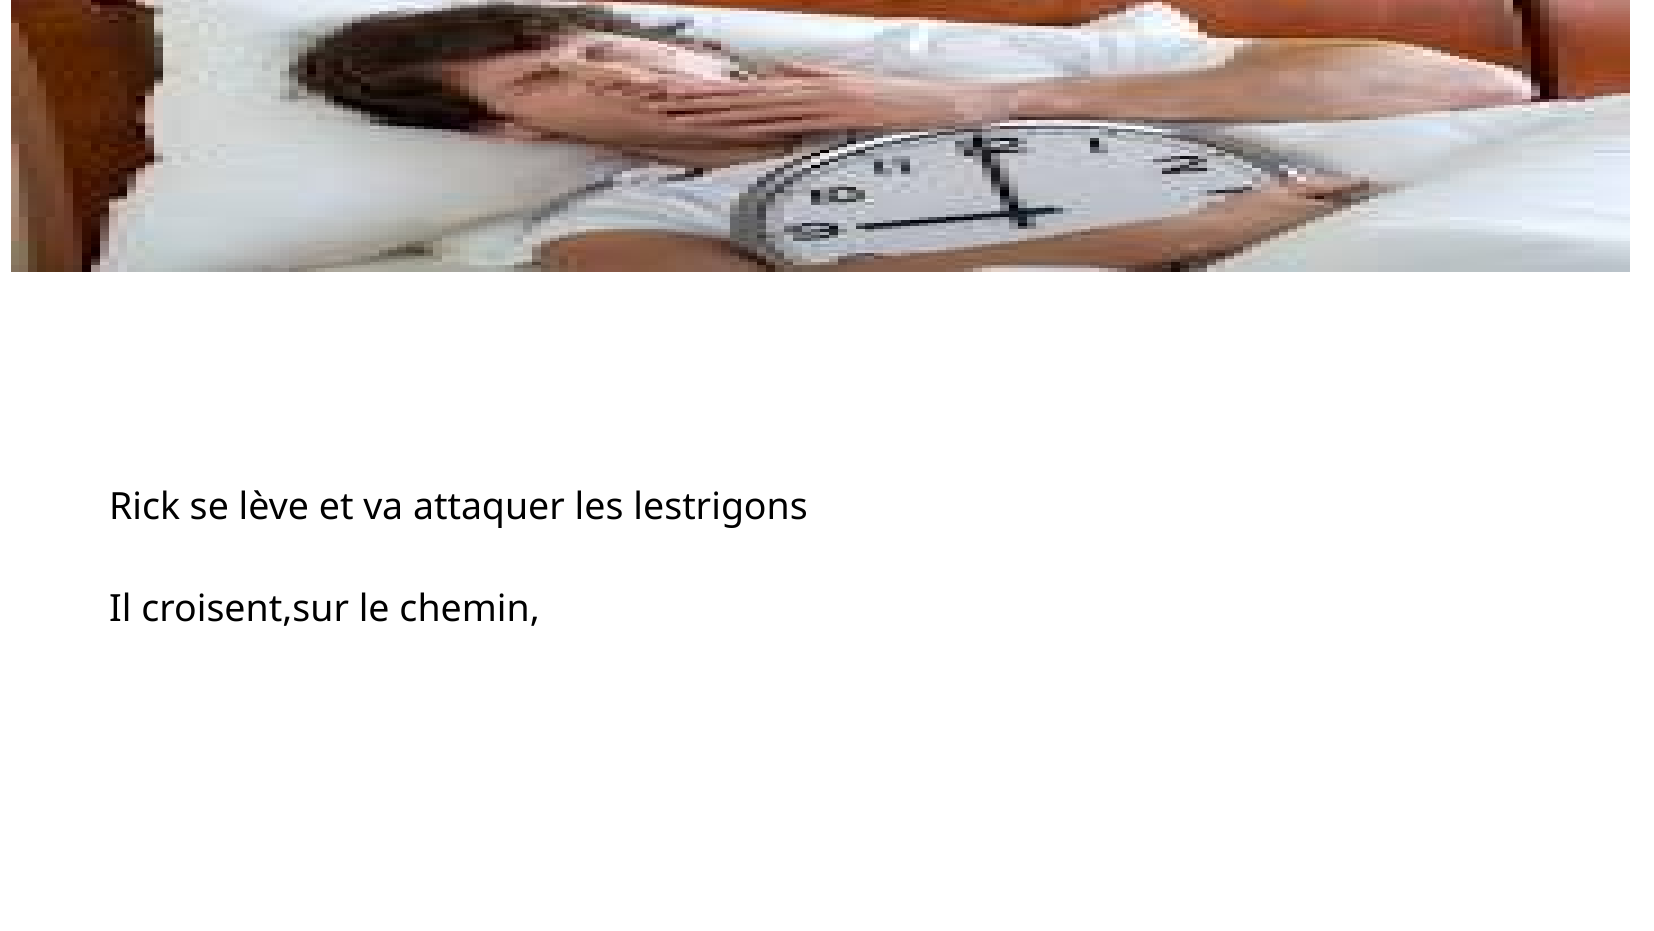

Rick se lève et va attaquer les lestrigons
Il croisent,sur le chemin,